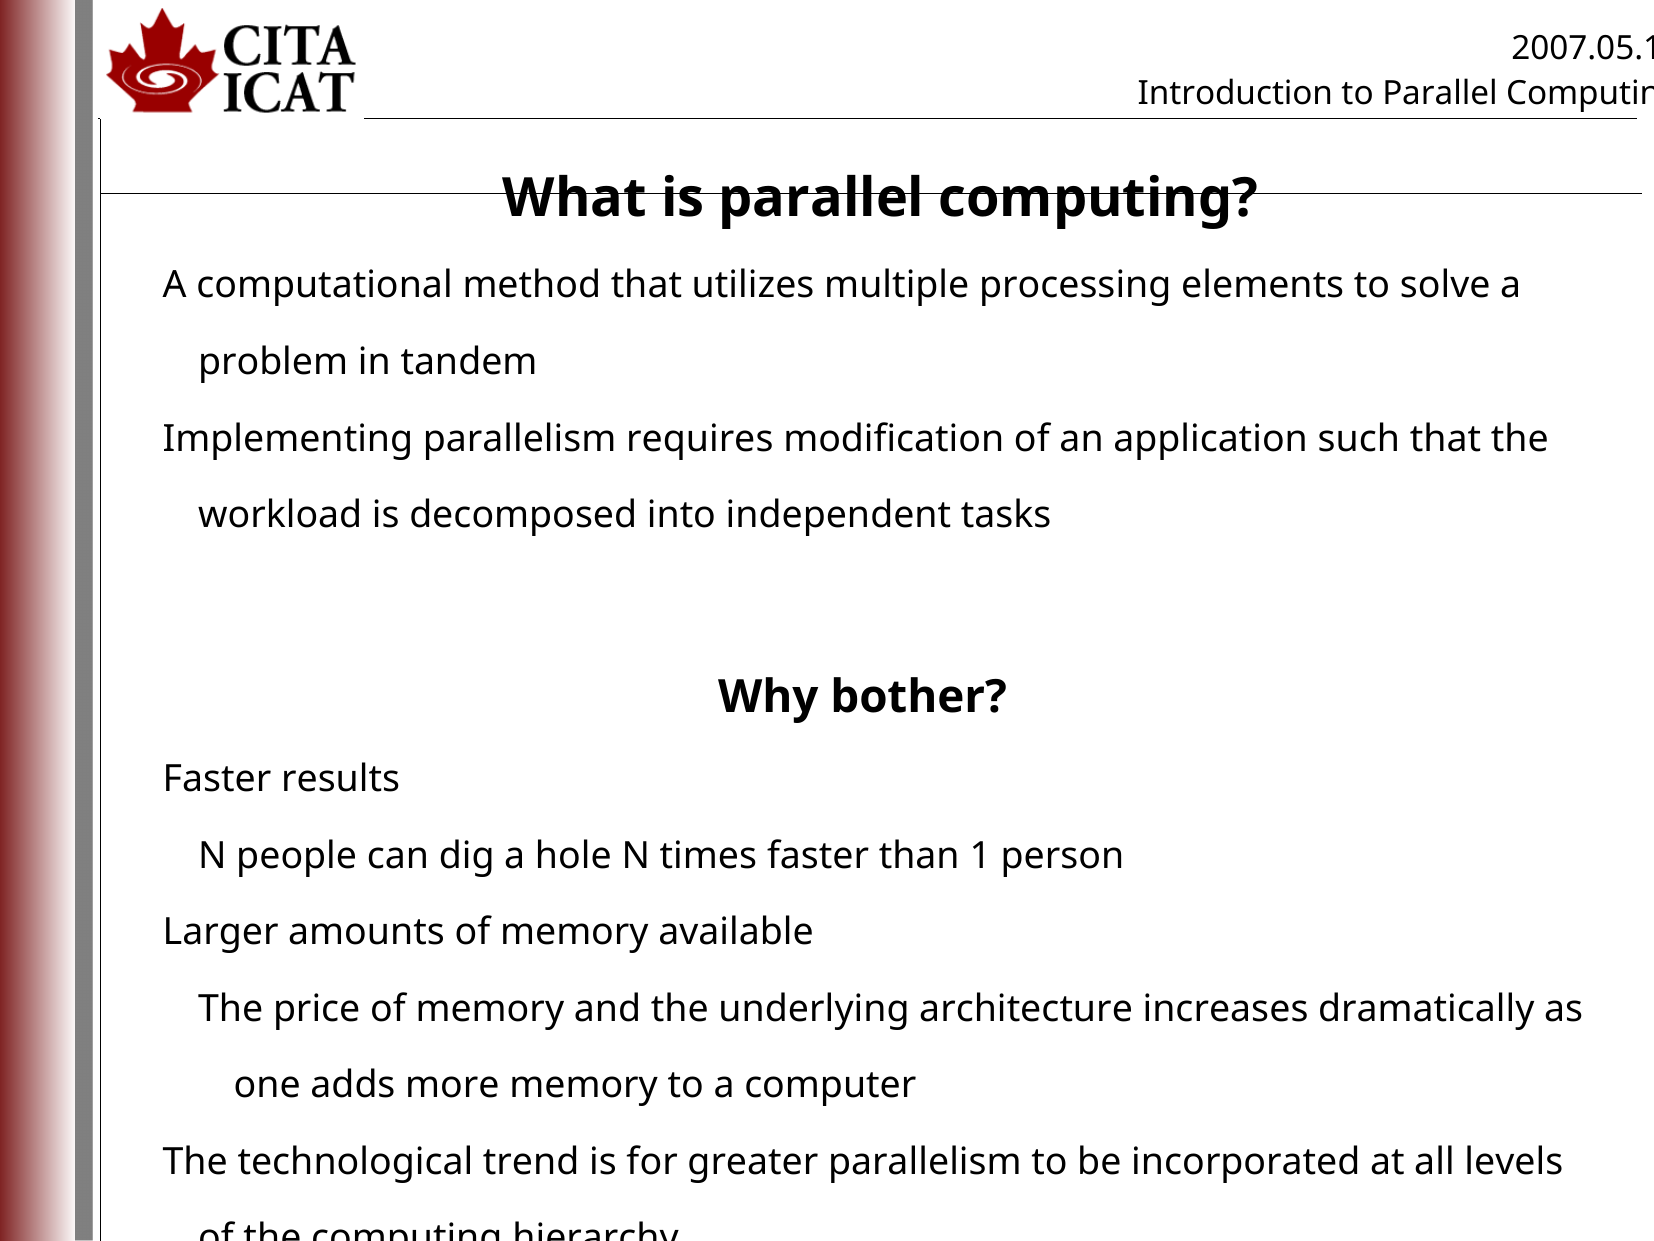

2007.05.18
Introduction to Parallel Computing
What is parallel computing?
A computational method that utilizes multiple processing elements to solve a problem in tandem
Implementing parallelism requires modification of an application such that the workload is decomposed into independent tasks
Why bother?
Faster results
N people can dig a hole N times faster than 1 person
Larger amounts of memory available
The price of memory and the underlying architecture increases dramatically as one adds more memory to a computer
The technological trend is for greater parallelism to be incorporated at all levels of the computing hierarchy.